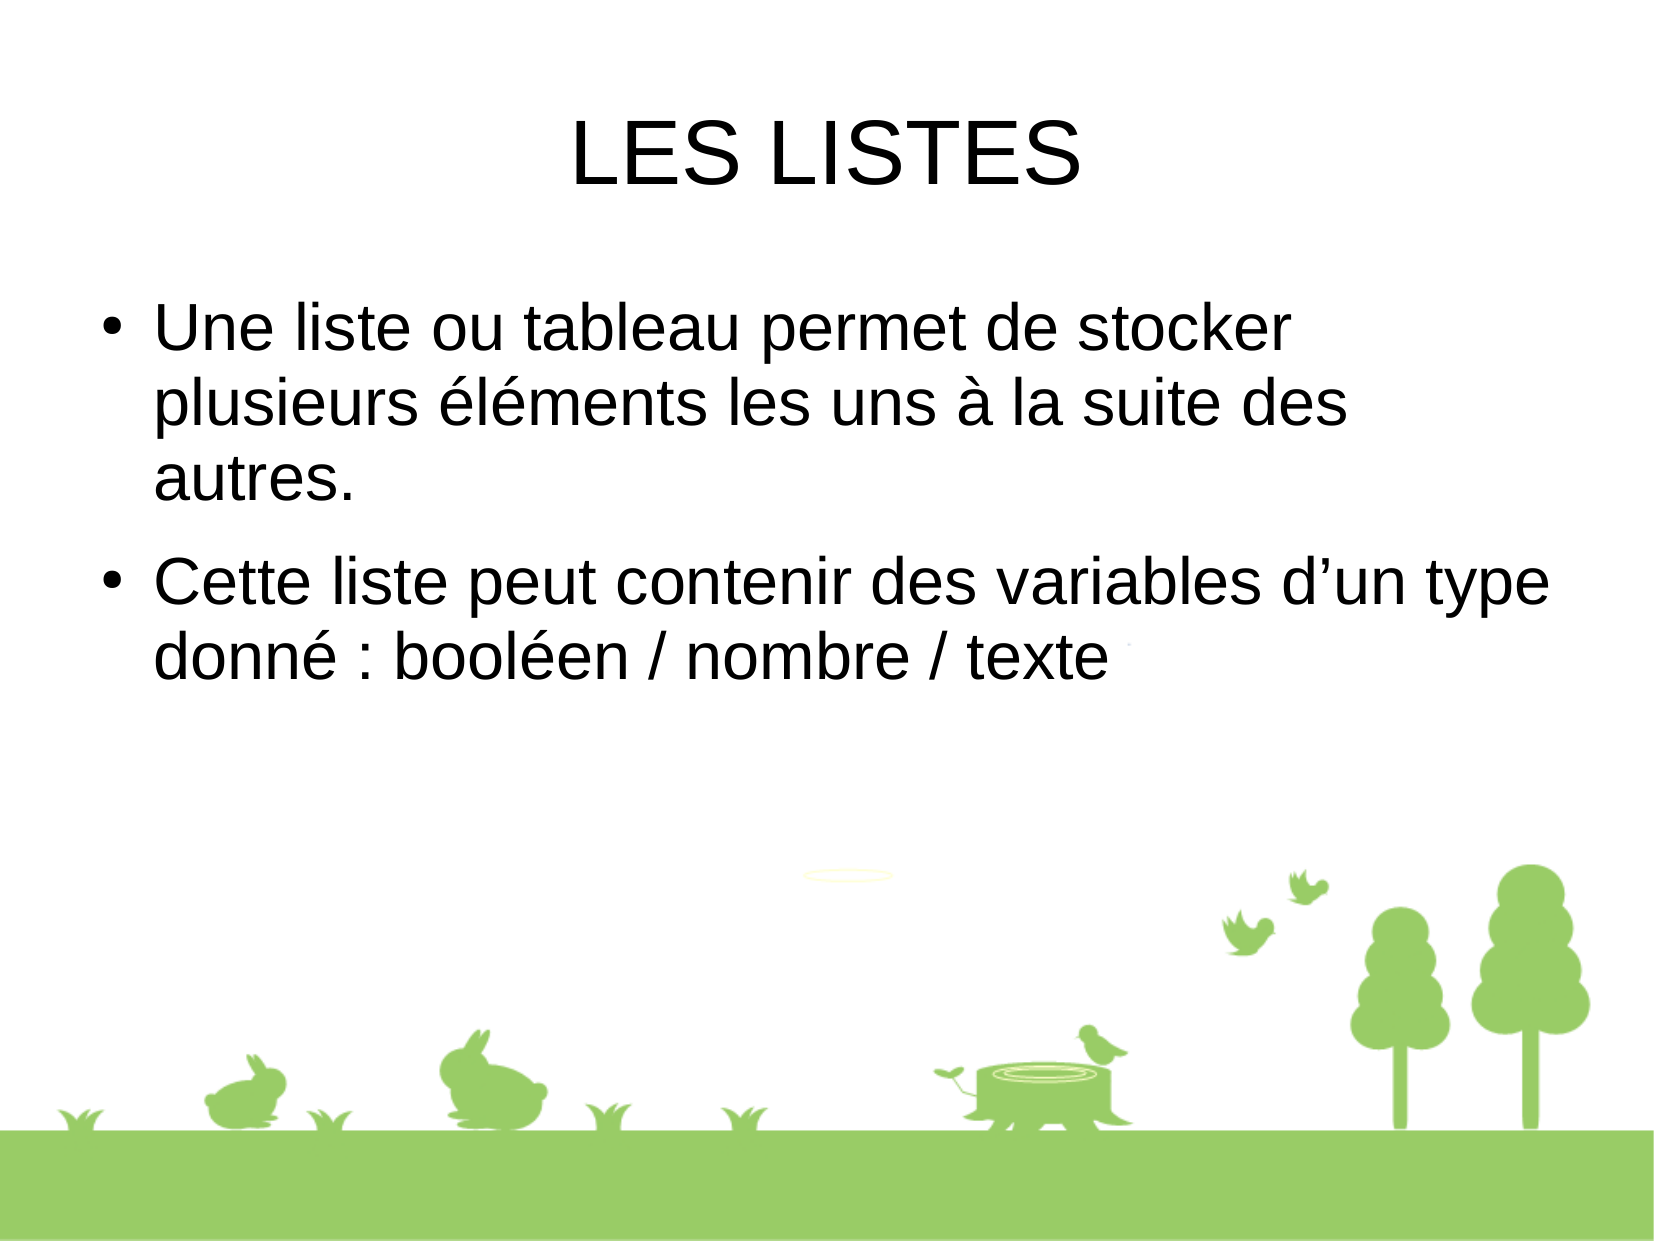

# LES LISTES
Une liste ou tableau permet de stocker plusieurs éléments les uns à la suite des autres.
Cette liste peut contenir des variables d’un type donné : booléen / nombre / texte